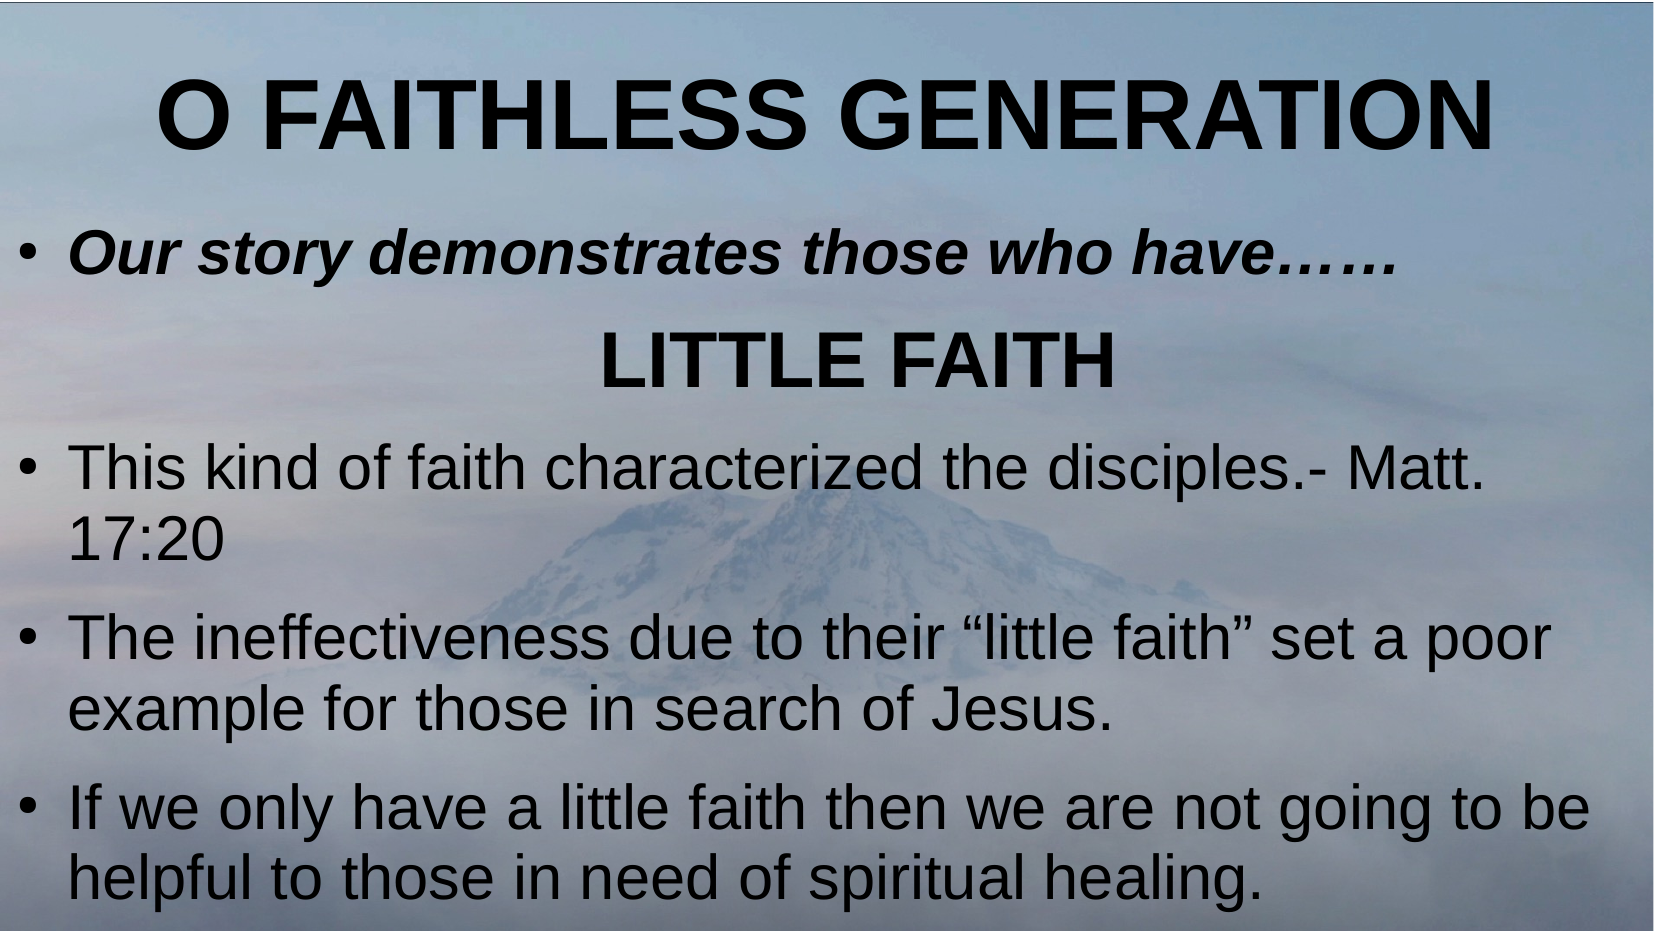

# O FAITHLESS GENERATION
Our story demonstrates those who have……
LITTLE FAITH
This kind of faith characterized the disciples.- Matt. 17:20
The ineffectiveness due to their “little faith” set a poor example for those in search of Jesus.
If we only have a little faith then we are not going to be helpful to those in need of spiritual healing.